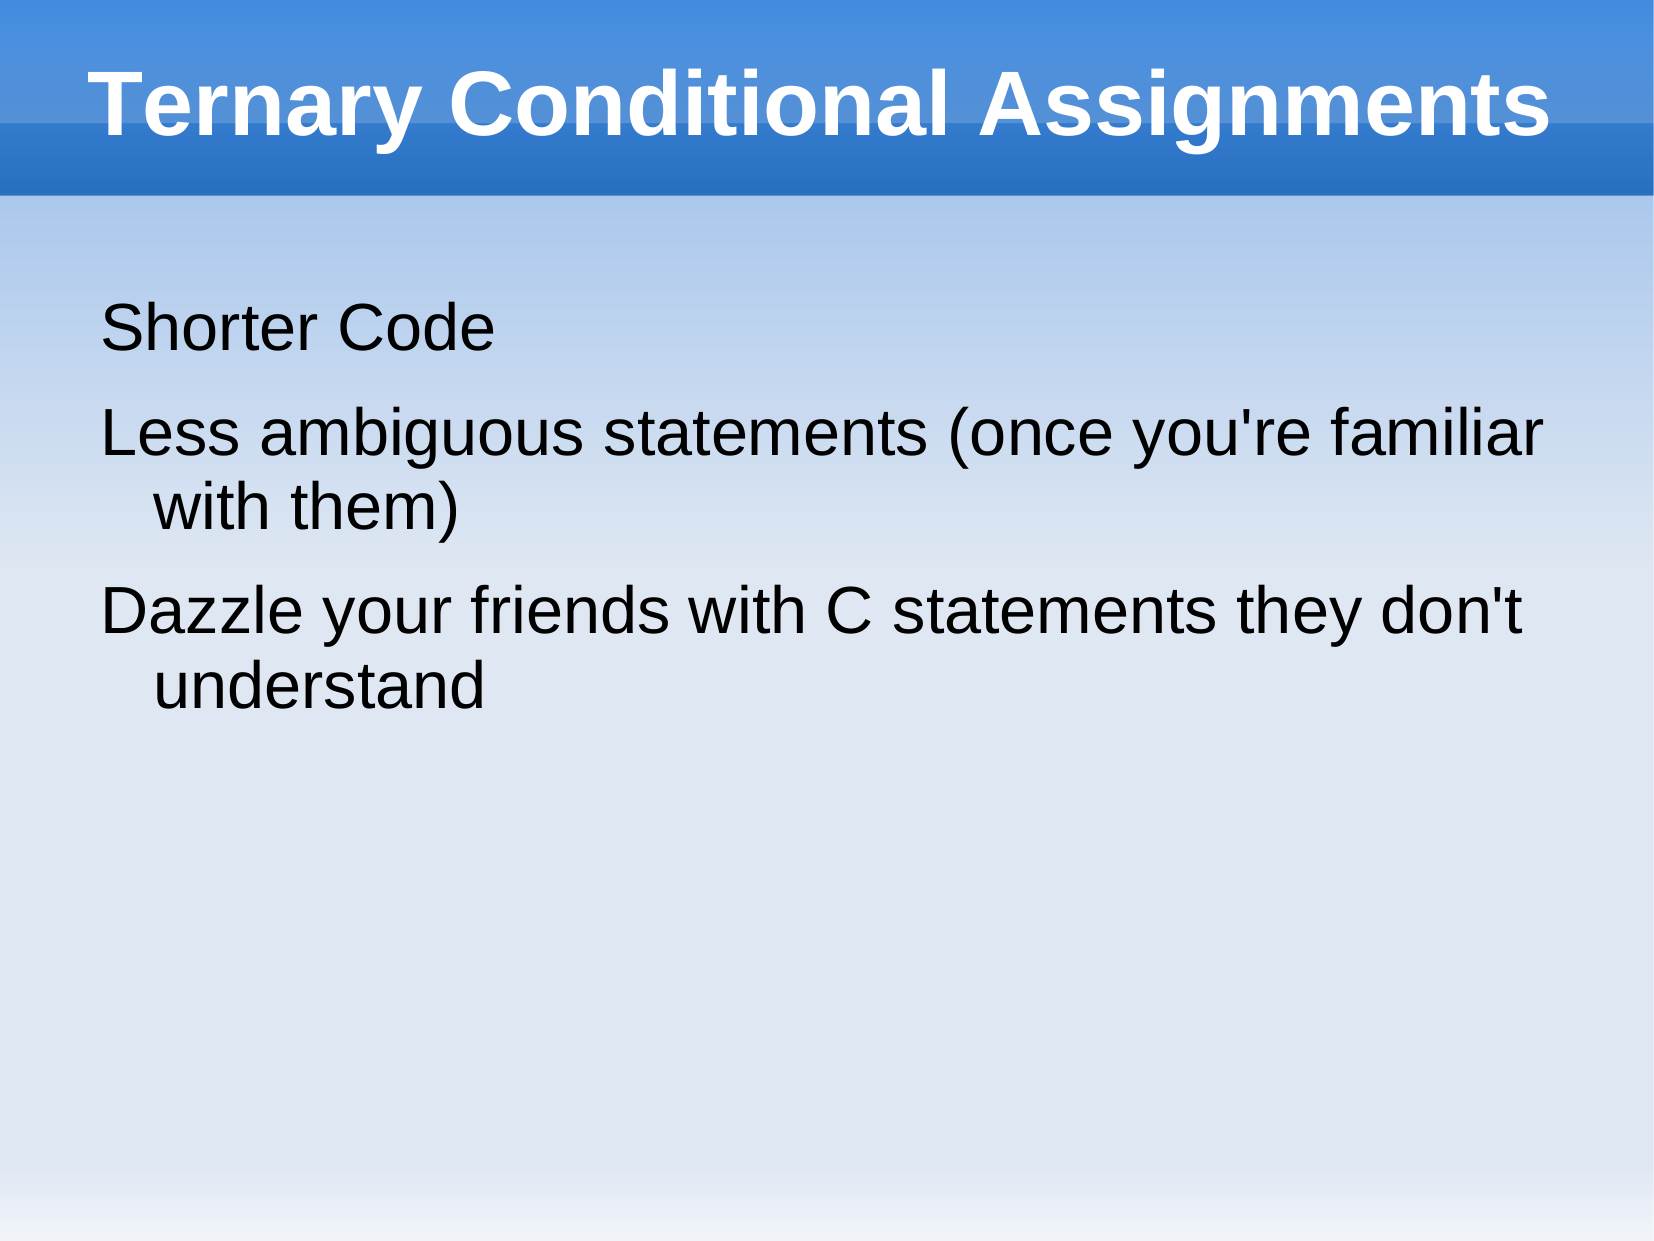

# Ternary Conditional Assignments
Shorter Code
Less ambiguous statements (once you're familiar with them)
Dazzle your friends with C statements they don't understand